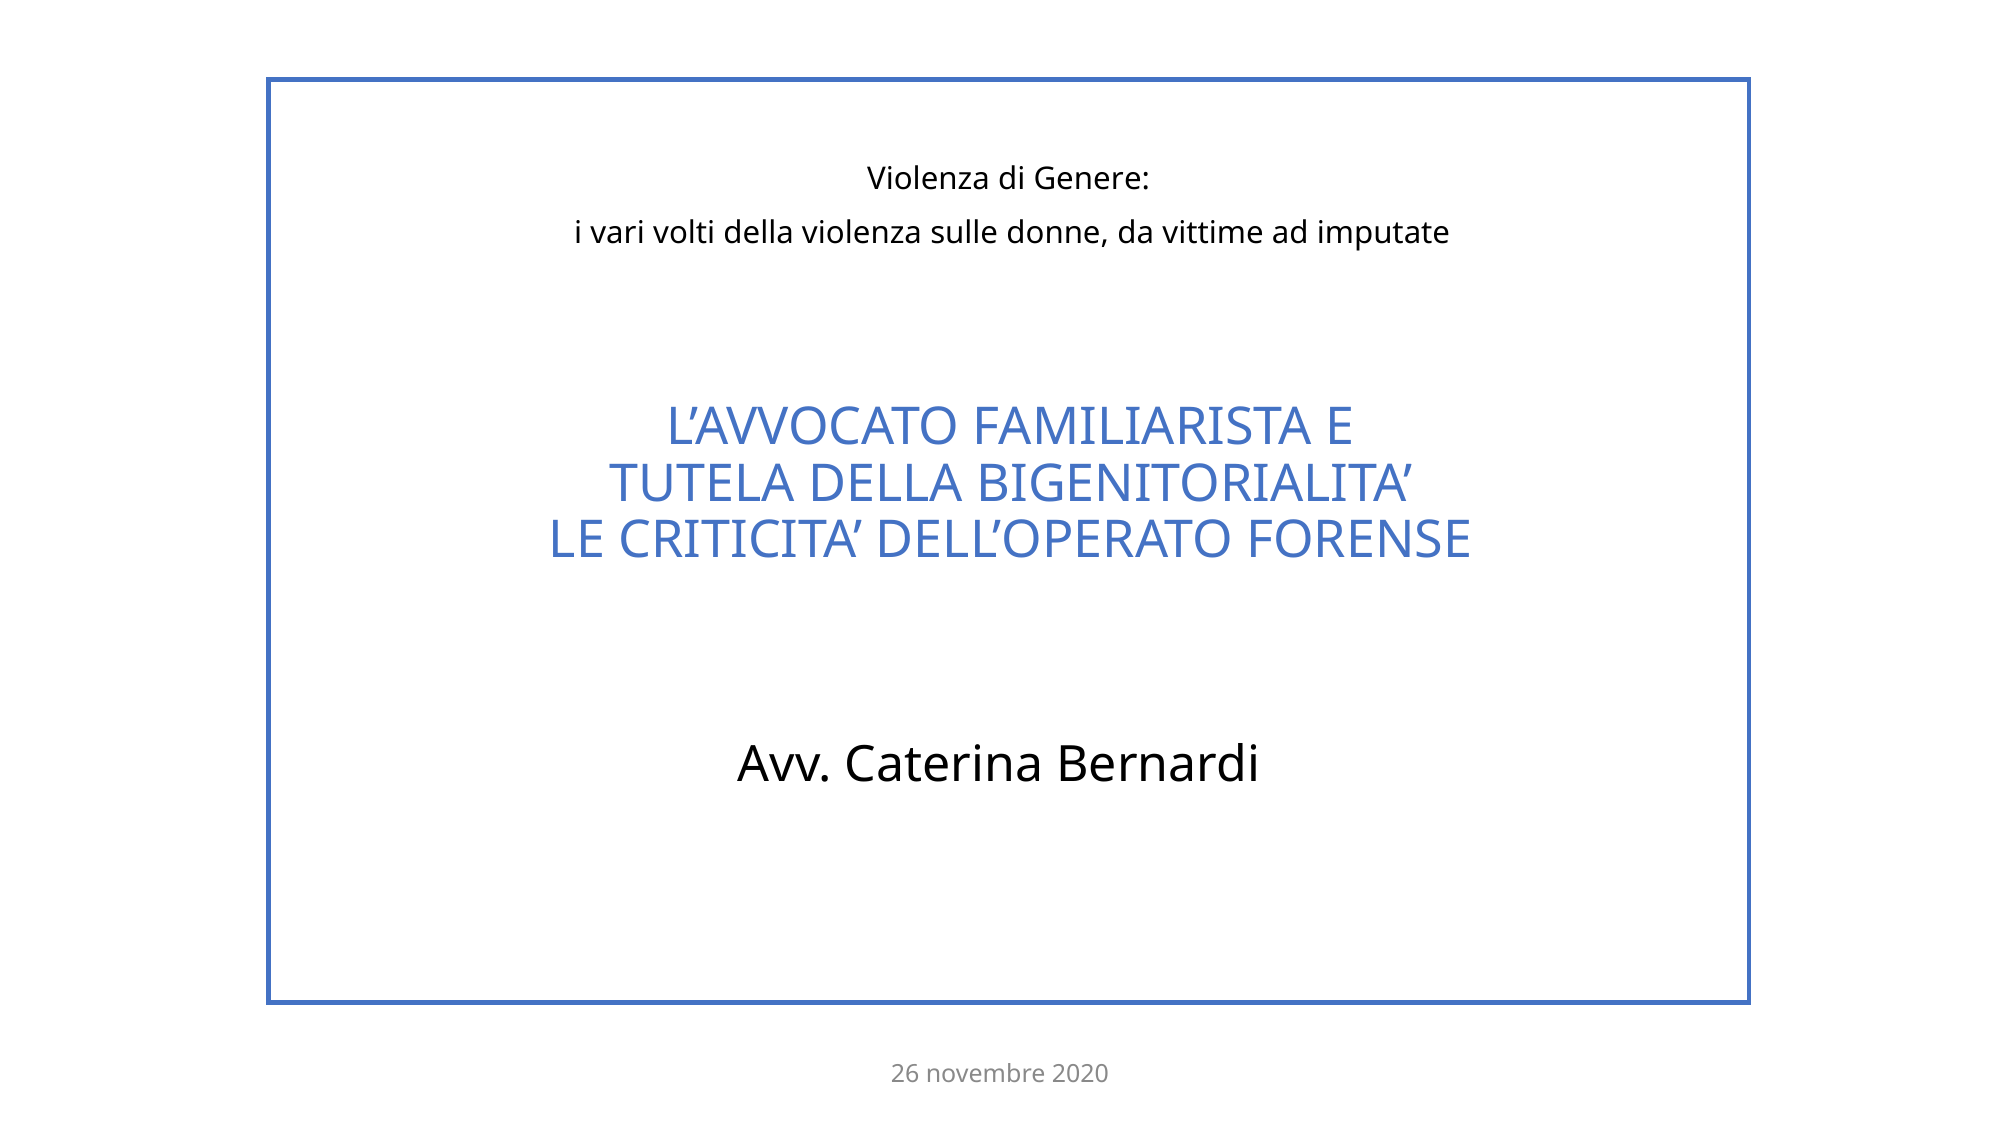

Violenza di Genere:
 i vari volti della violenza sulle donne, da vittime ad imputate
# L’AVVOCATO FAMILIARISTA E TUTELA DELLA BIGENITORIALITA’ LE CRITICITA’ DELL’OPERATO FORENSE
Avv. Caterina Bernardi
26 novembre 2020